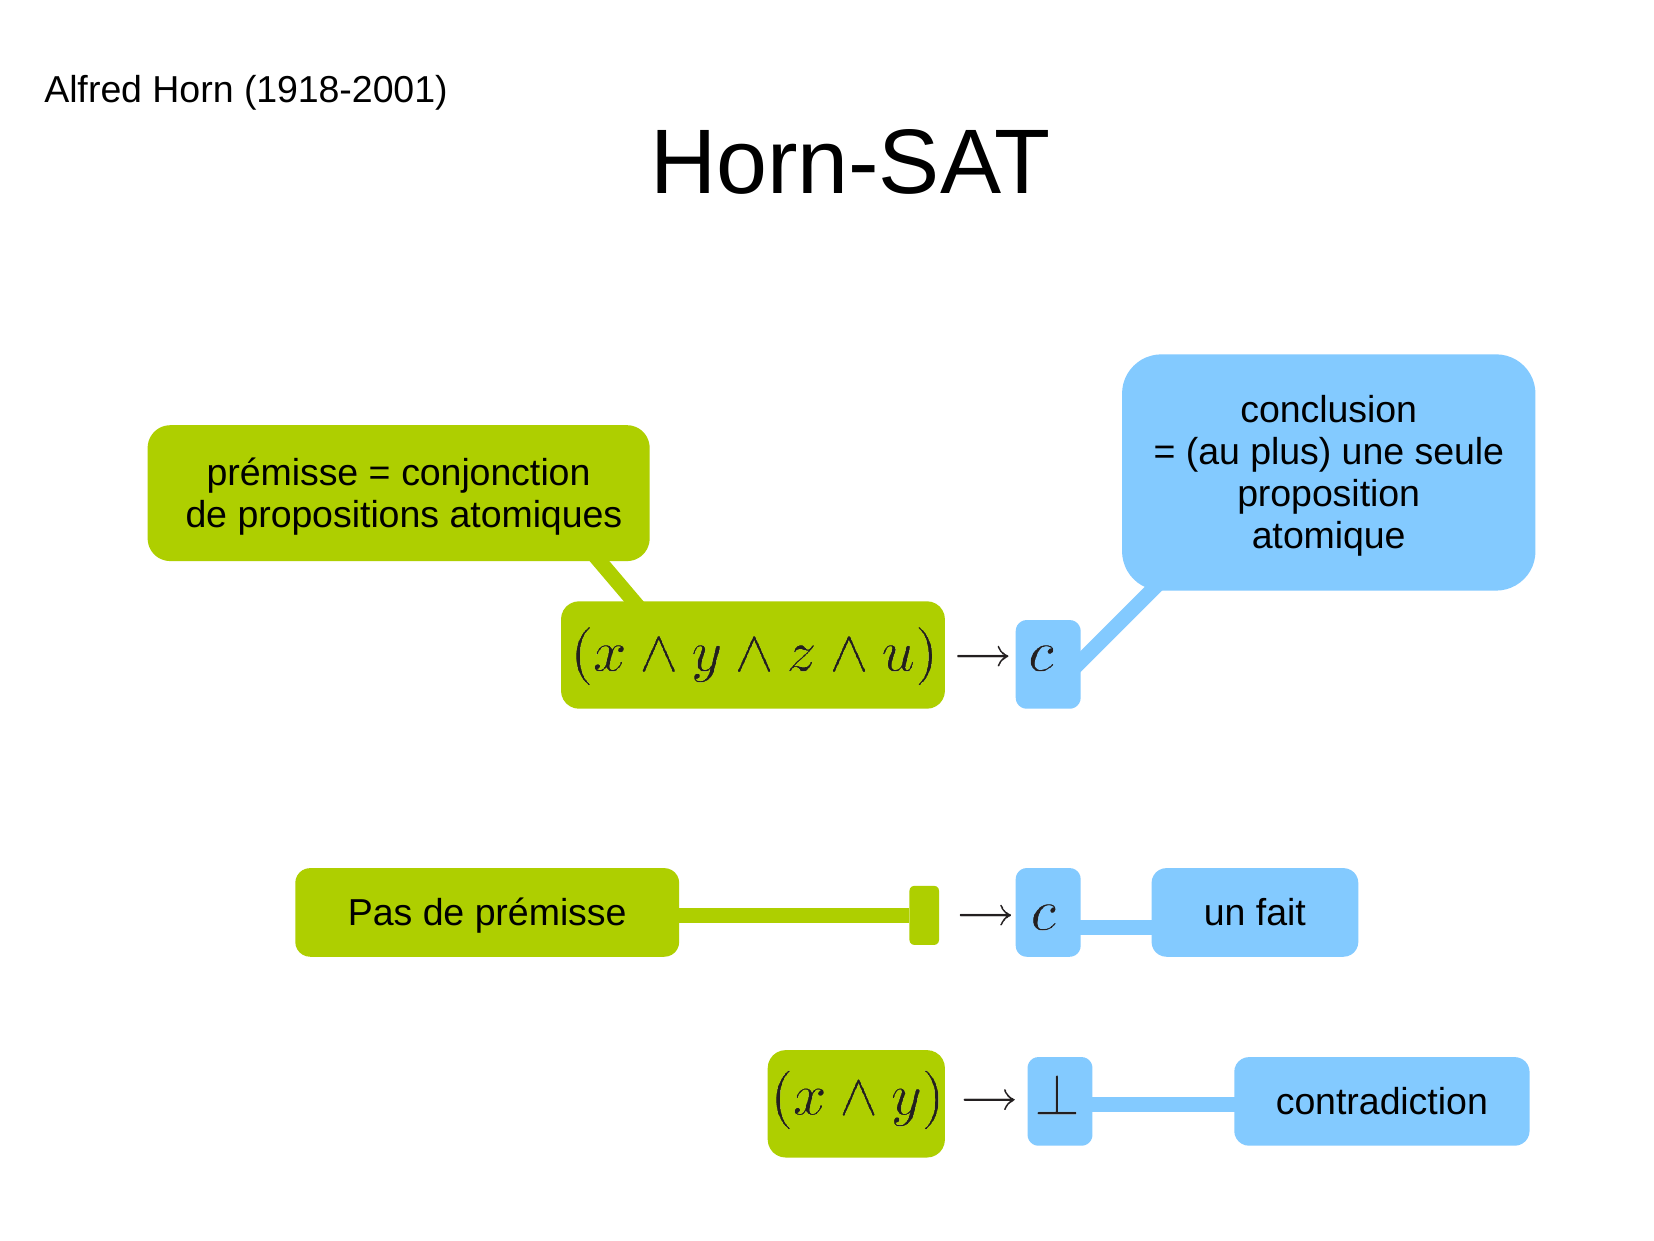

# Horn-SAT
Alfred Horn (1918-2001)
conclusion
= (au plus) une seule
proposition
atomique
prémisse = conjonction
 de propositions atomiques
Pas de prémisse
un fait
contradiction